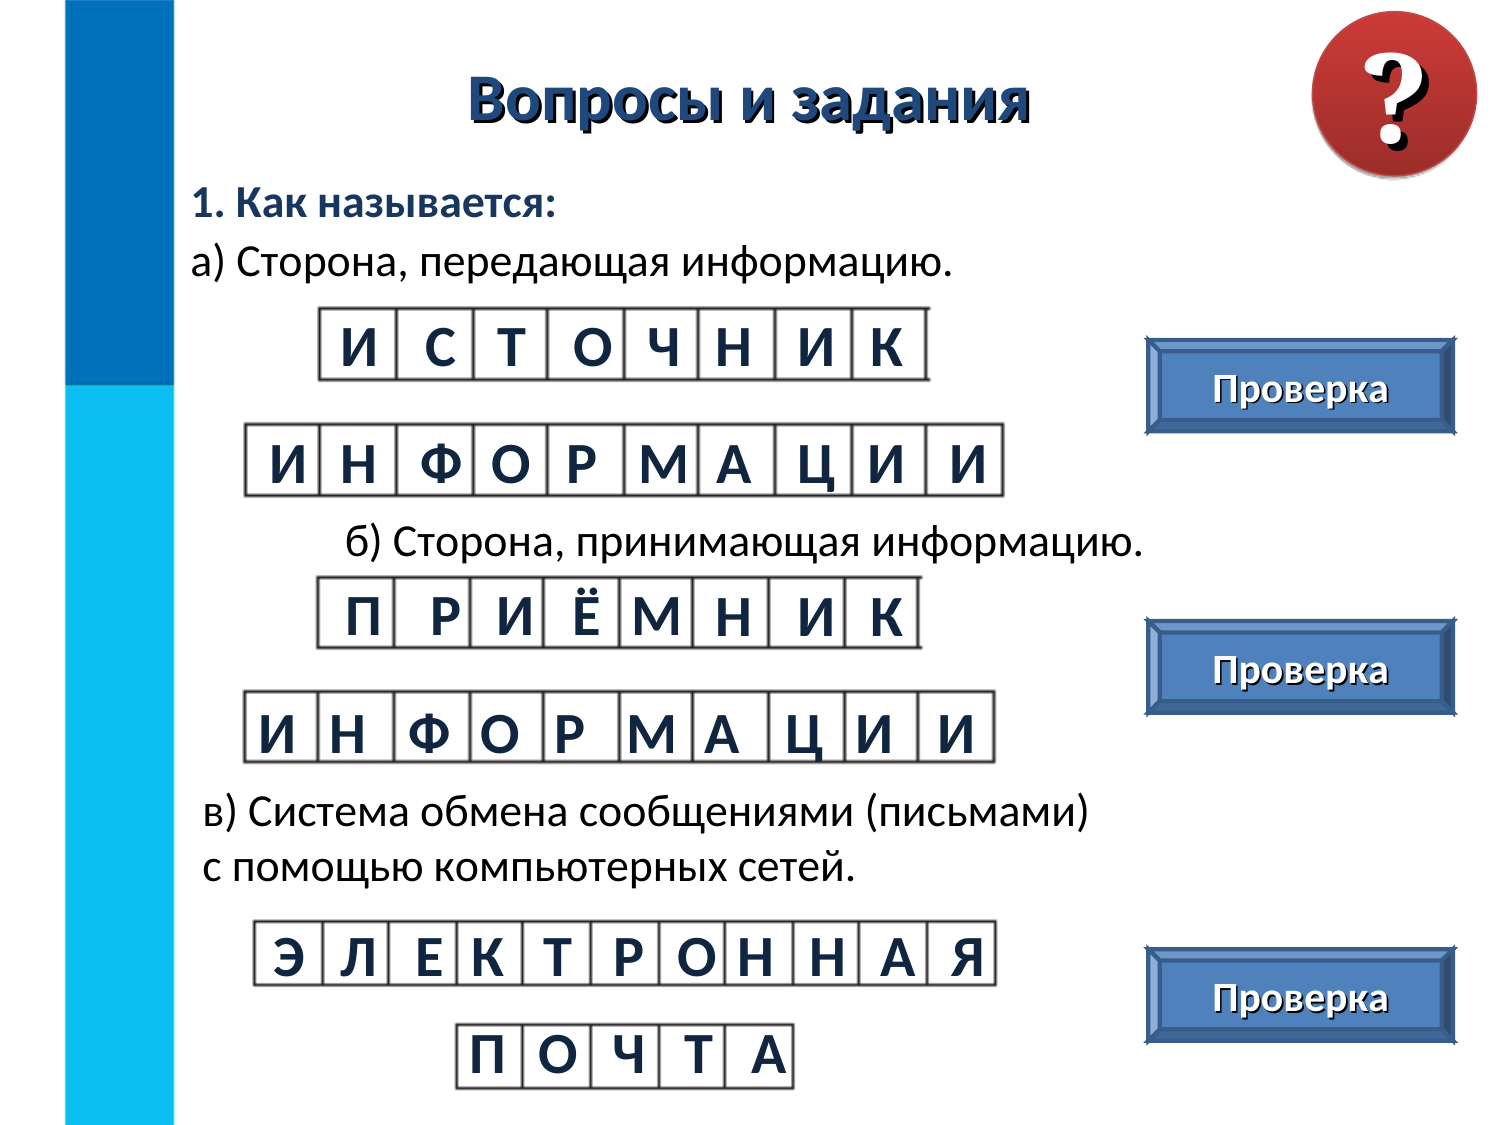

# Вопросы и задания
?
1. Как называется:
В следующих примерах укажите информационный носитель и форму представления информации:
	а) табличка с номером дома;
	б) почтовая открытка;
	в) билет на поезд;
	г) газета;
	д) диск со сборником мультфильмов
а) Сторона, передающая информацию.
И
С
Т
О
Ч
Н
И
К
Проверка
И
Н
Ф
О
Р
М
А
Ц
И
И
б) Сторона, принимающая информацию.
П
Р
И
Ё
М
Н
И
К
Проверка
И
Н
Ф
О
Р
М
А
Ц
И
И
в) Система обмена сообщениями (письмами)
с помощью компьютерных сетей.
Э
Л
Е
К
Т
Р
О
Н
Н
А
Я
Проверка
П
О
Ч
Т
А